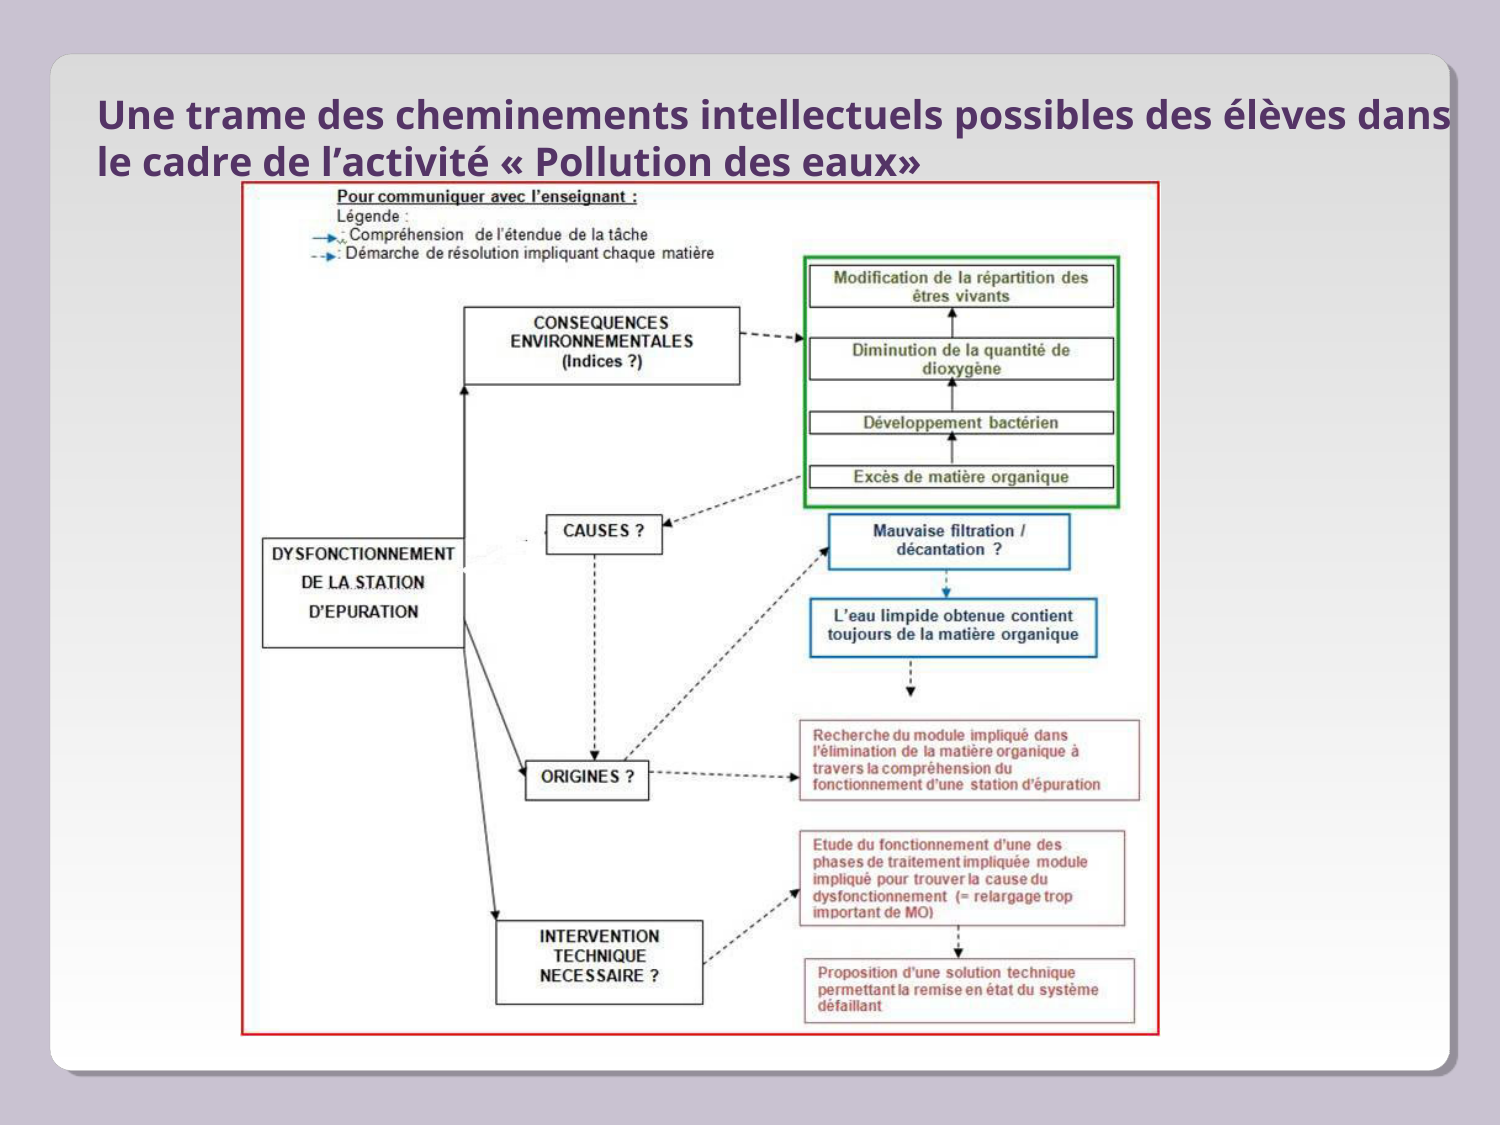

Une trame des cheminements intellectuels possibles des élèves dans le cadre de l’activité « Pollution des eaux»